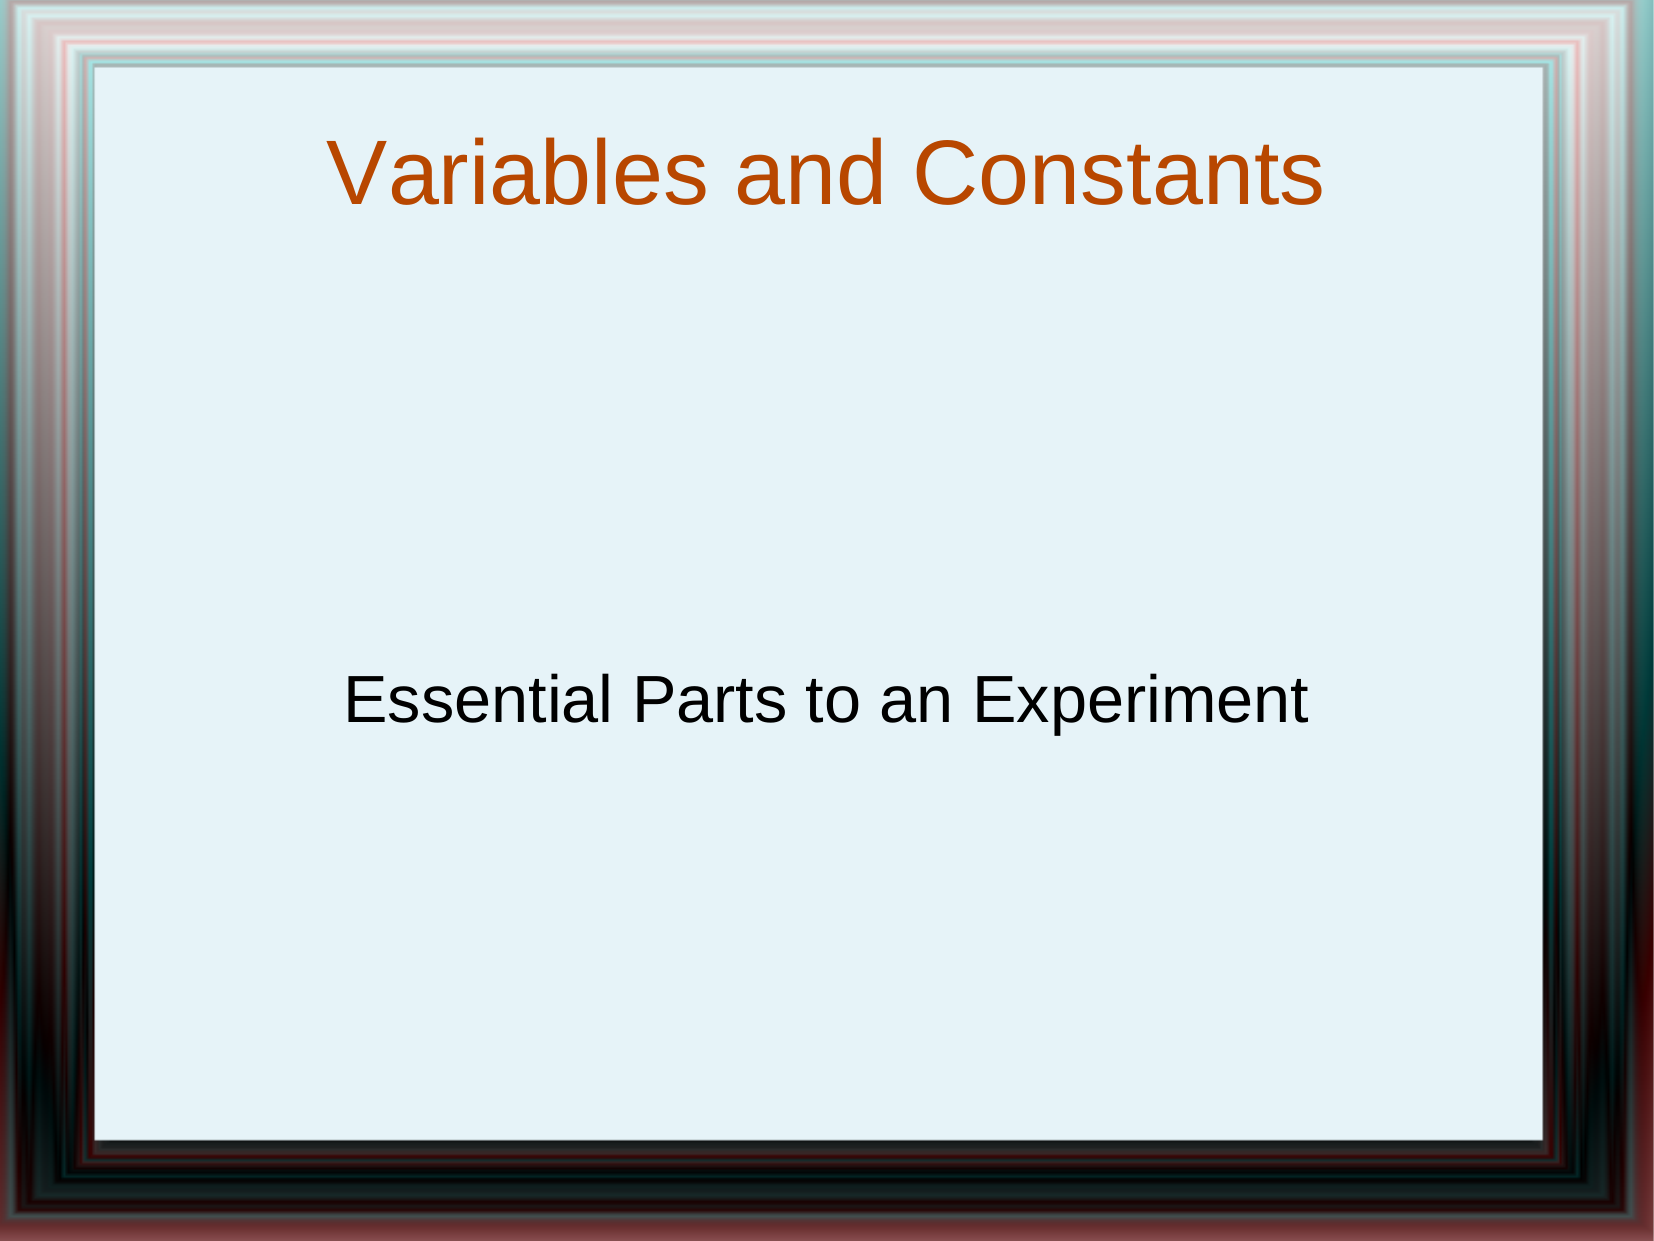

# Variables and Constants
Essential Parts to an Experiment